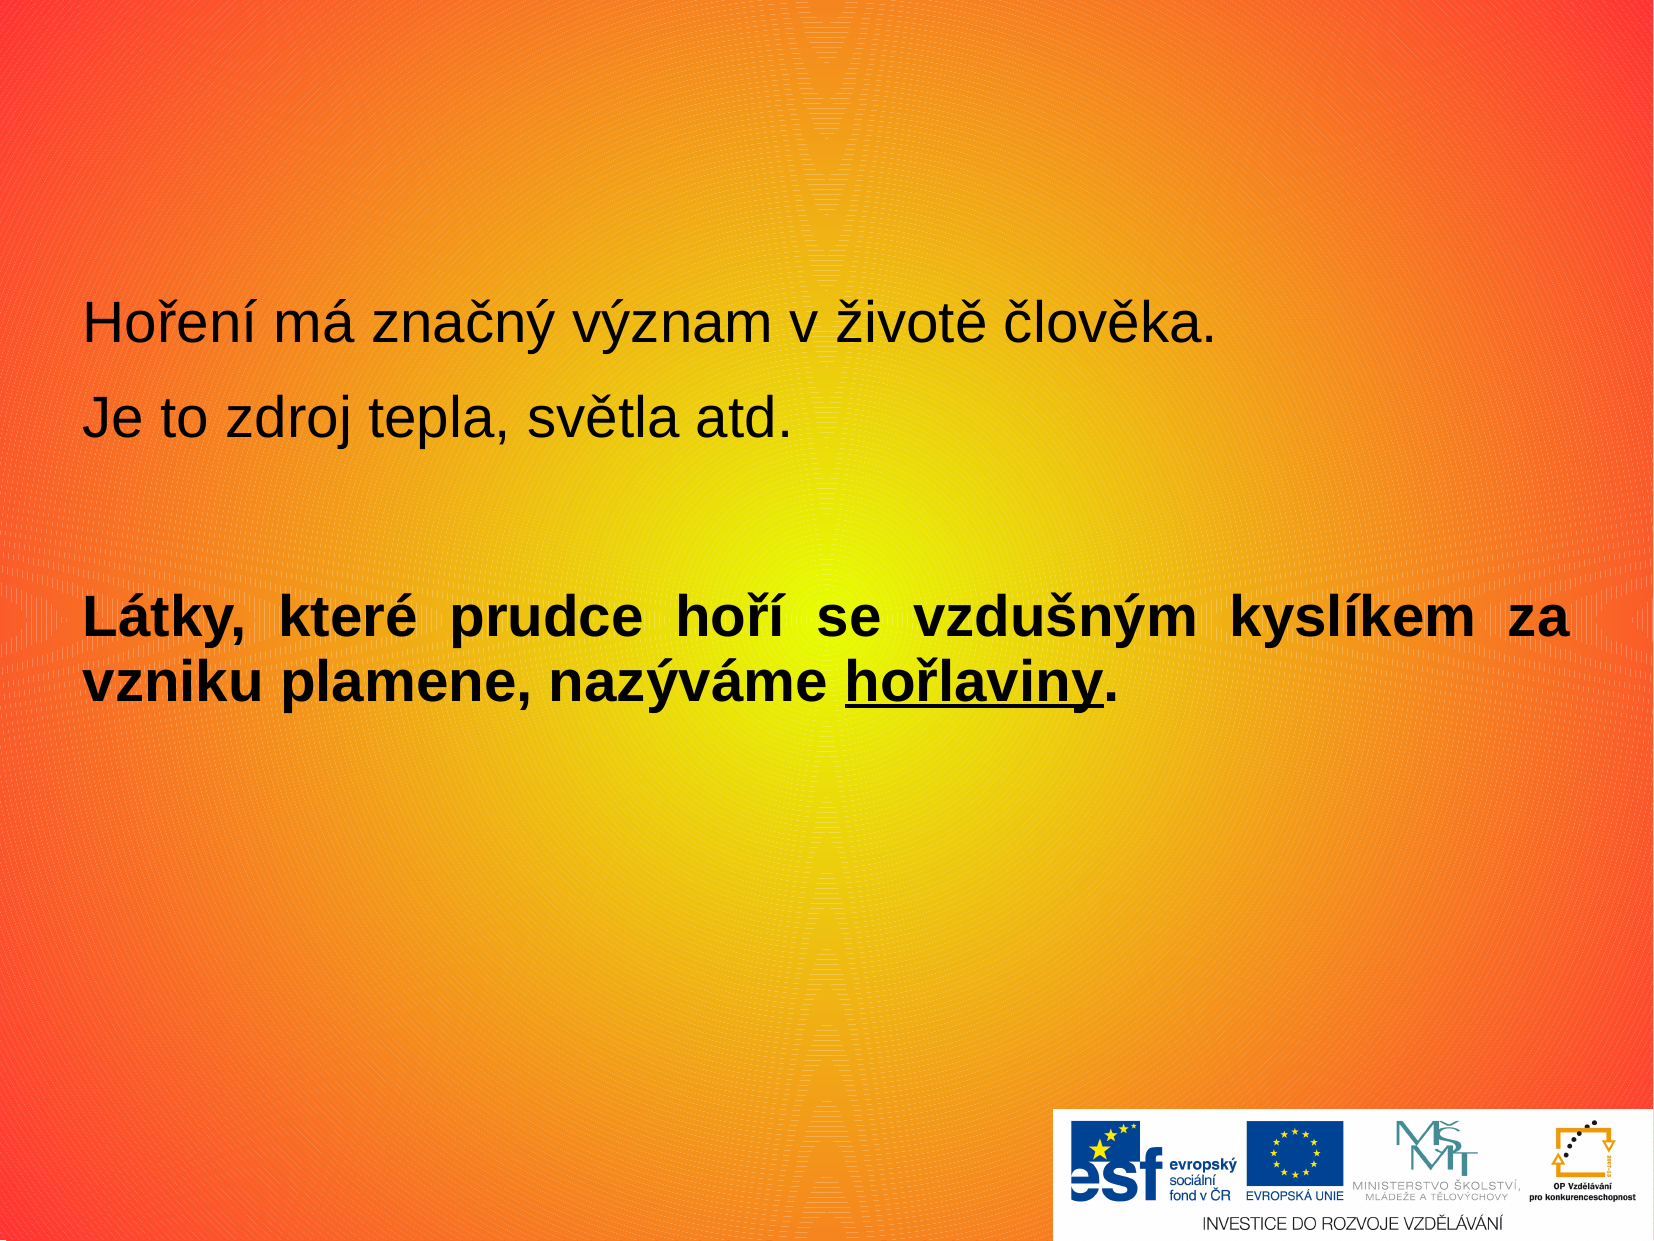

# Hoření má značný význam v životě člověka.
Je to zdroj tepla, světla atd.
Látky, které prudce hoří se vzdušným kyslíkem za vzniku plamene, nazýváme hořlaviny.